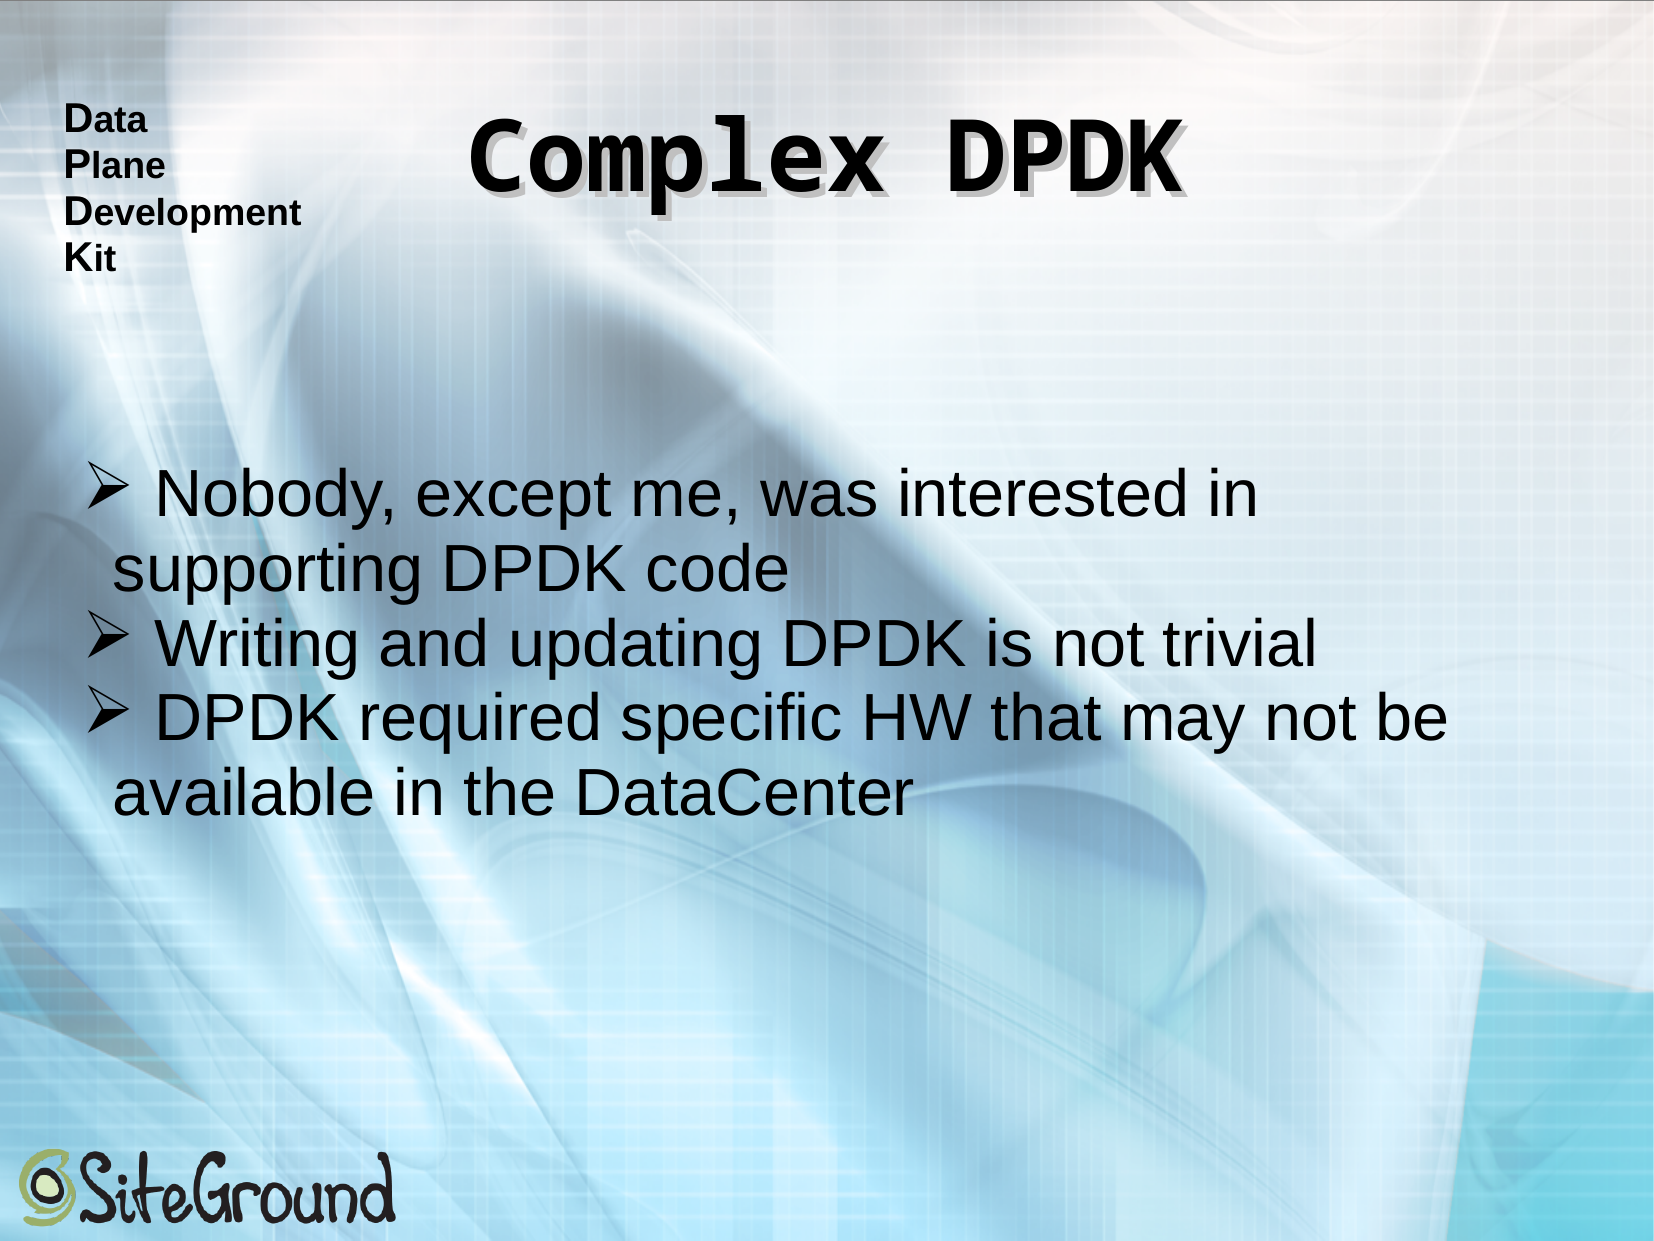

# Complex DPDK
Data
Plane
Development
Kit
 Nobody, except me, was interested in supporting DPDK code
 Writing and updating DPDK is not trivial
 DPDK required specific HW that may not be available in the DataCenter